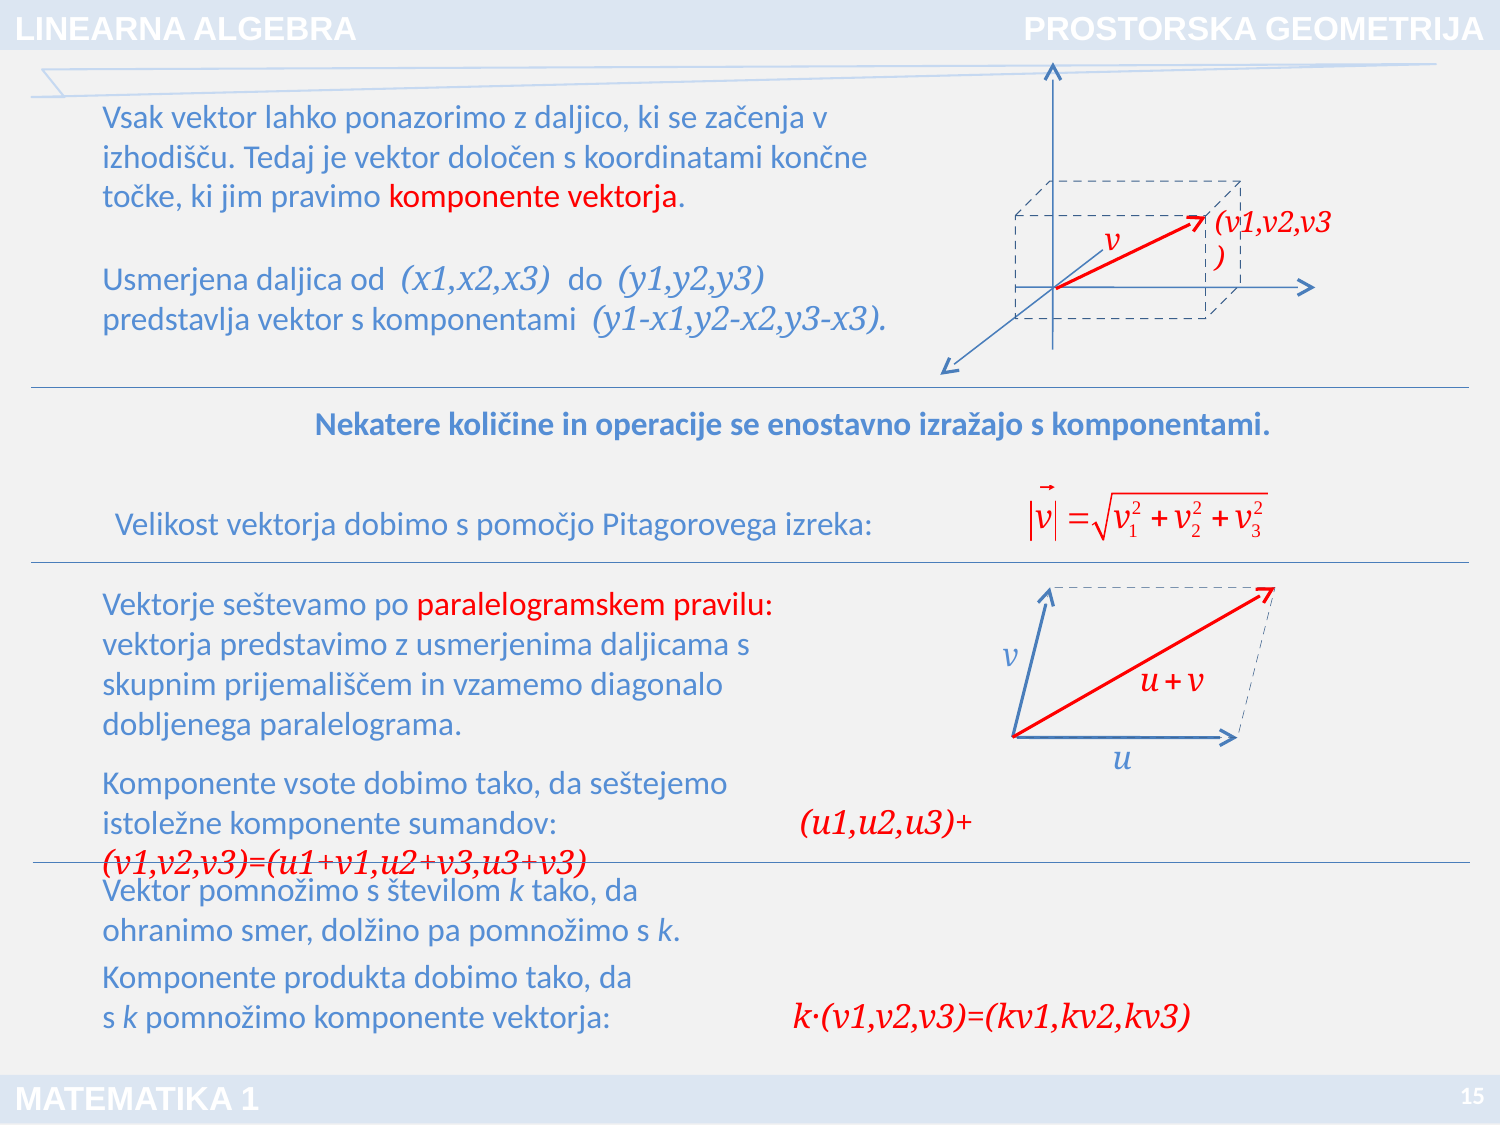

LINEARNA ALGEBRA
PROSTORSKA GEOMETRIJA
(v1,v2,v3)
Vsak vektor lahko ponazorimo z daljico, ki se začenja v izhodišču. Tedaj je vektor določen s koordinatami končne točke, ki jim pravimo komponente vektorja.
Usmerjena daljica od (x1,x2,x3) do (y1,y2,y3) predstavlja vektor s komponentami (y1-x1,y2-x2,y3-x3).
Nekatere količine in operacije se enostavno izražajo s komponentami.
Velikost vektorja dobimo s pomočjo Pitagorovega izreka:
Vektorje seštevamo po paralelogramskem pravilu: vektorja predstavimo z usmerjenima daljicama s skupnim prijemališčem in vzamemo diagonalo dobljenega paralelograma.
Komponente vsote dobimo tako, da seštejemo
istoležne komponente sumandov: 	 (u1,u2,u3)+(v1,v2,v3)=(u1+v1,u2+v3,u3+v3)
Vektor pomnožimo s številom k tako, da
ohranimo smer, dolžino pa pomnožimo s k.
Komponente produkta dobimo tako, da
s k pomnožimo komponente vektorja: 	 	 k·(v1,v2,v3)=(kv1,kv2,kv3)
MATEMATIKA 1